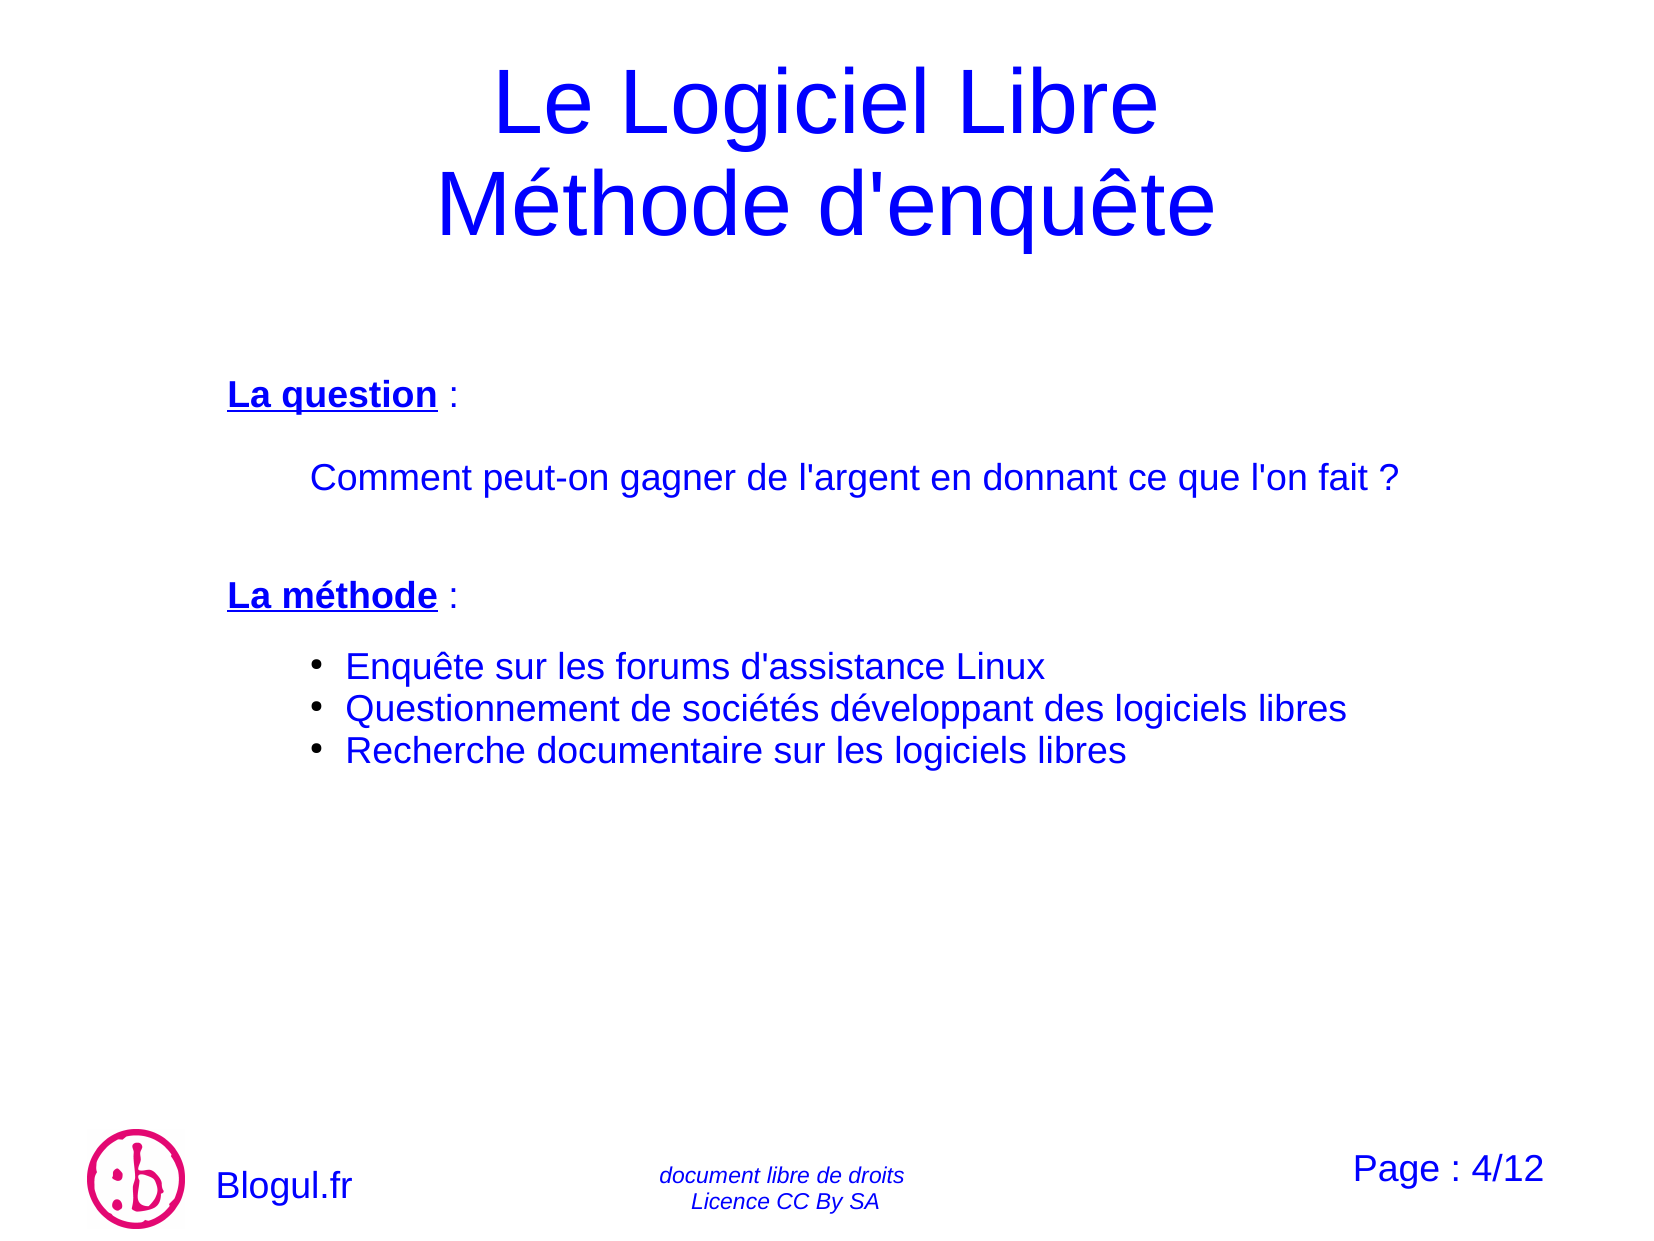

# Le Logiciel Libre Méthode d'enquête
La question :
Comment peut-on gagner de l'argent en donnant ce que l'on fait ?
La méthode :
Enquête sur les forums d'assistance Linux
Questionnement de sociétés développant des logiciels libres
Recherche documentaire sur les logiciels libres